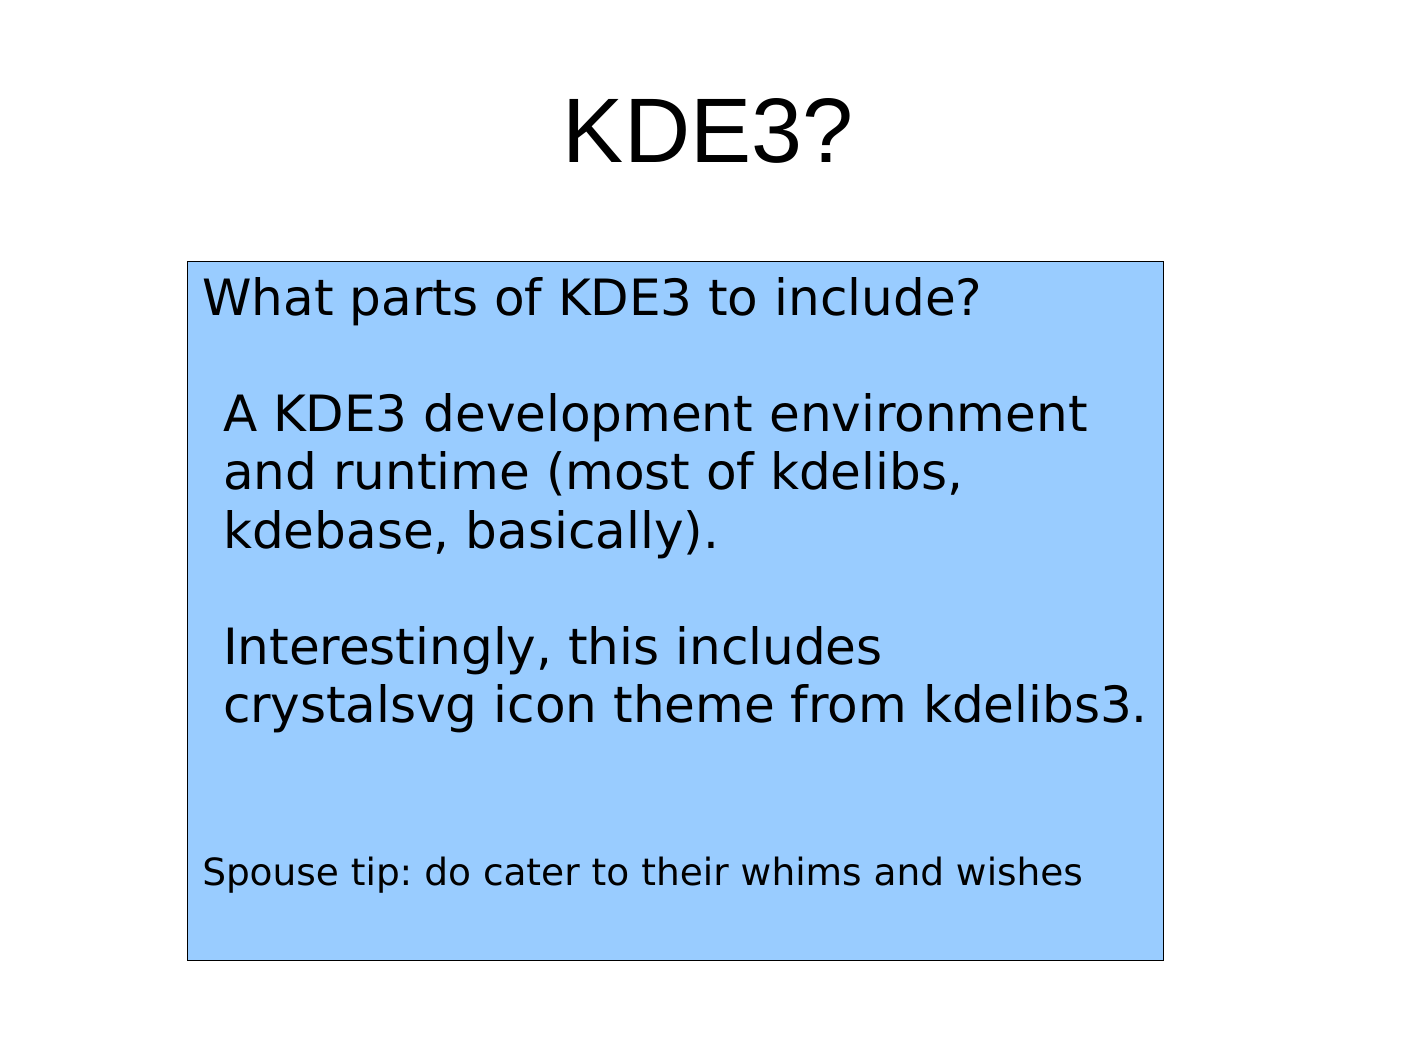

# KDE3?
What parts of KDE3 to include?
A KDE3 development environment and runtime (most of kdelibs, kdebase, basically).
Interestingly, this includes crystalsvg icon theme from kdelibs3.
Spouse tip: do cater to their whims and wishes